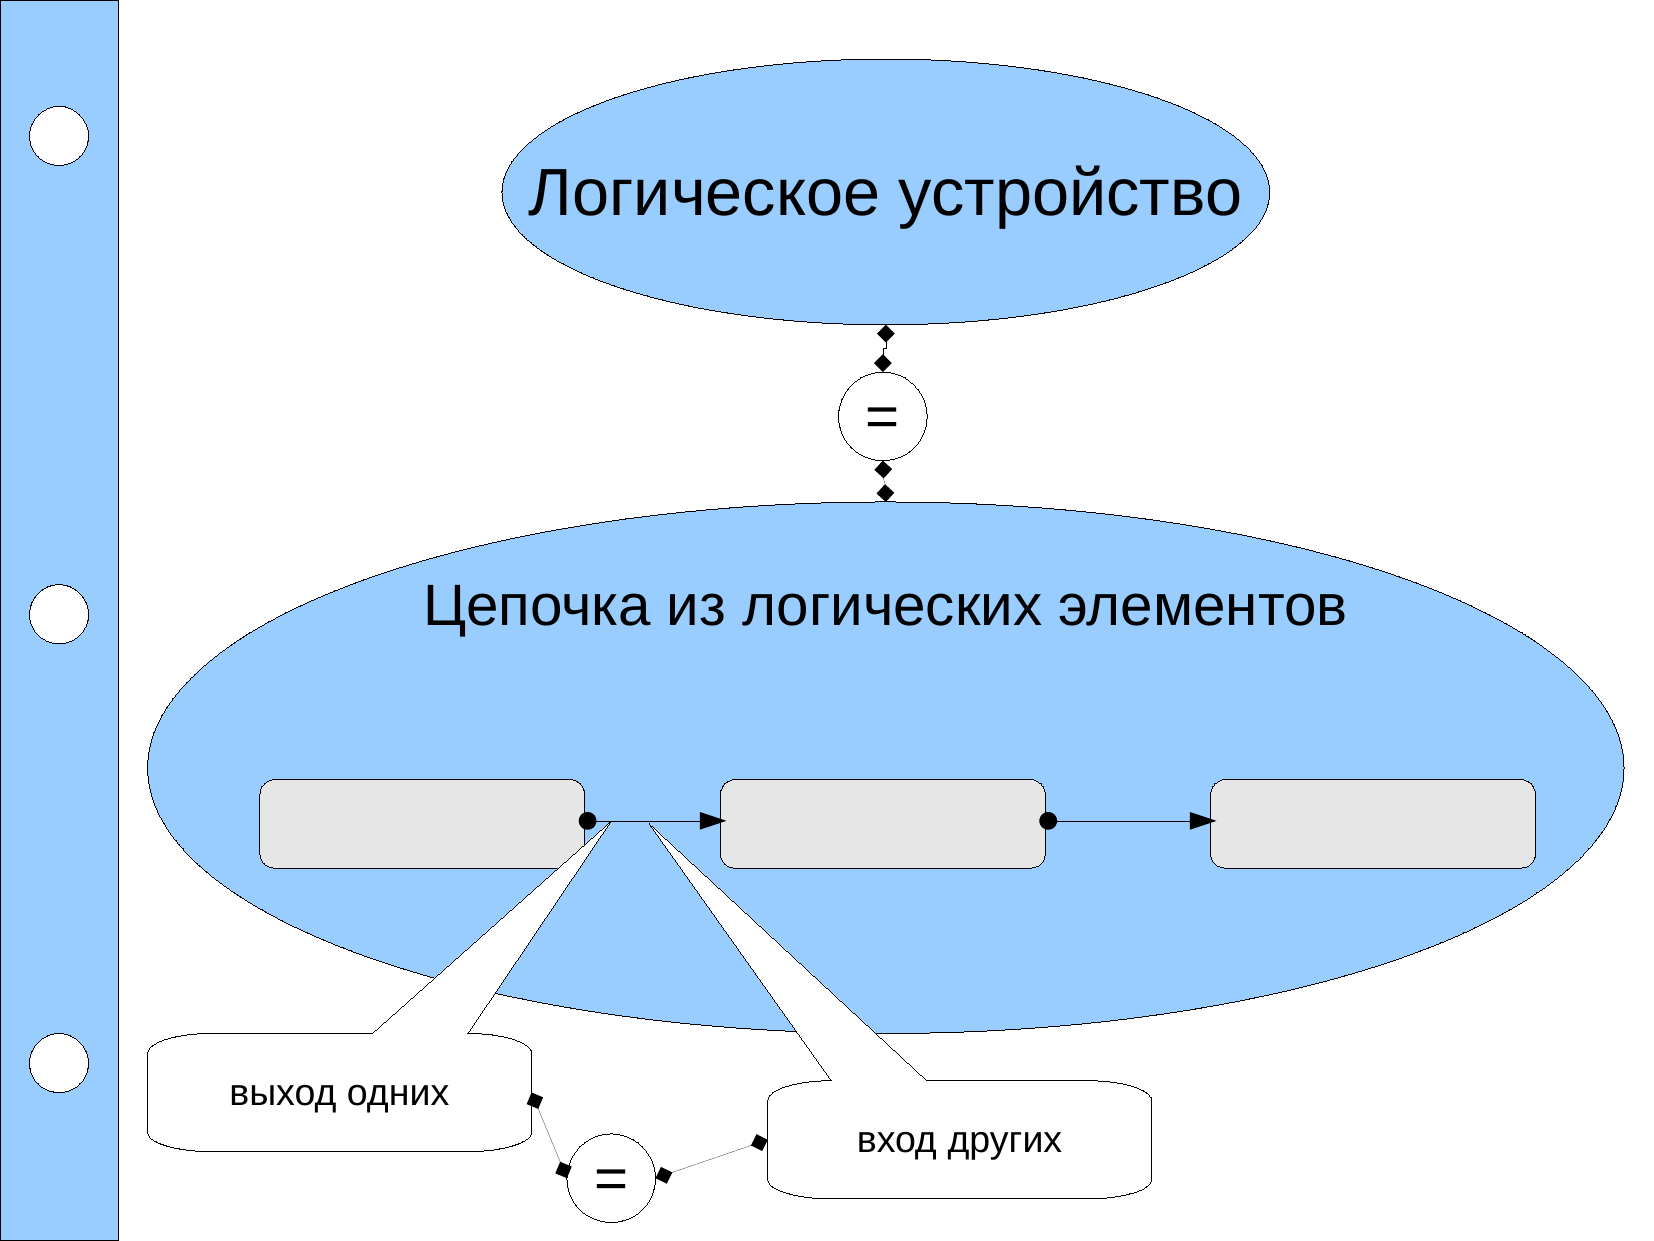

Логическое устройство
=
Цепочка из логических элементов
выход одних
вход других
=